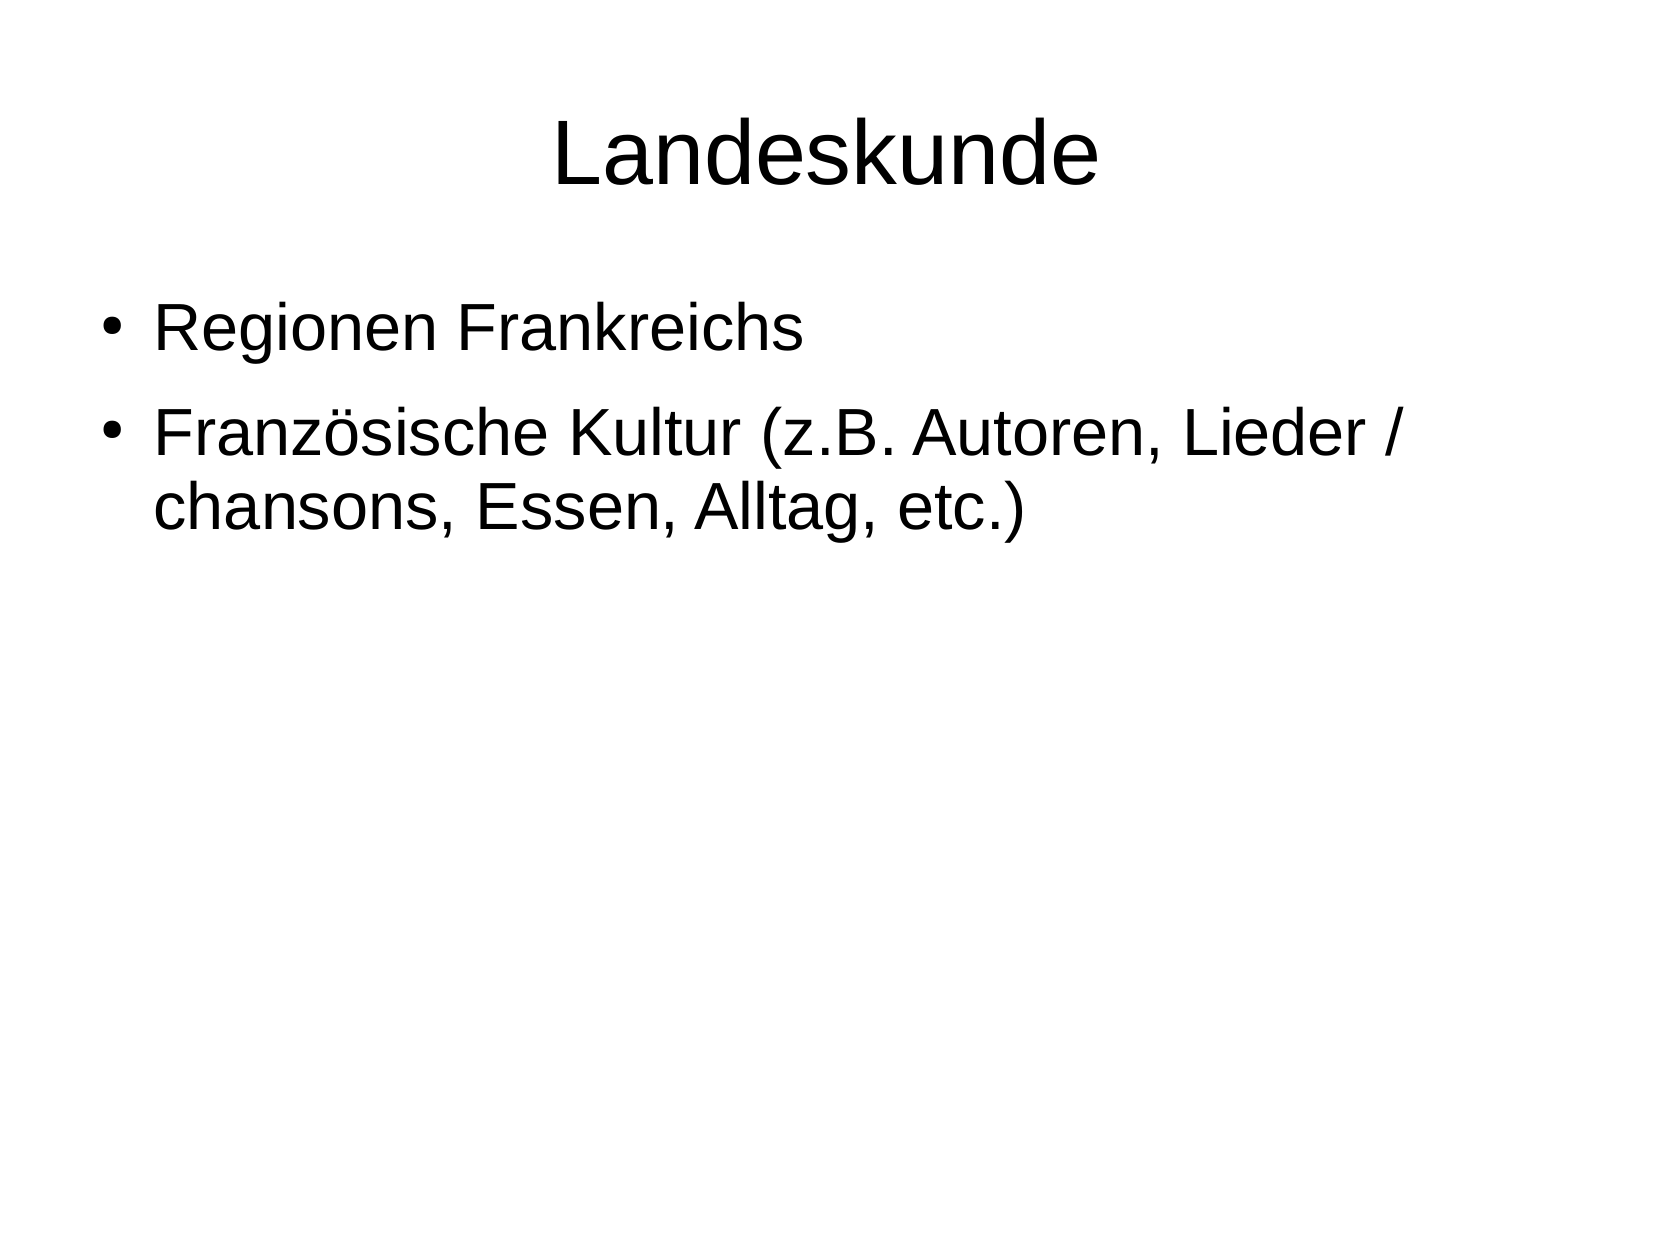

# Landeskunde
Regionen Frankreichs
Französische Kultur (z.B. Autoren, Lieder / chansons, Essen, Alltag, etc.)